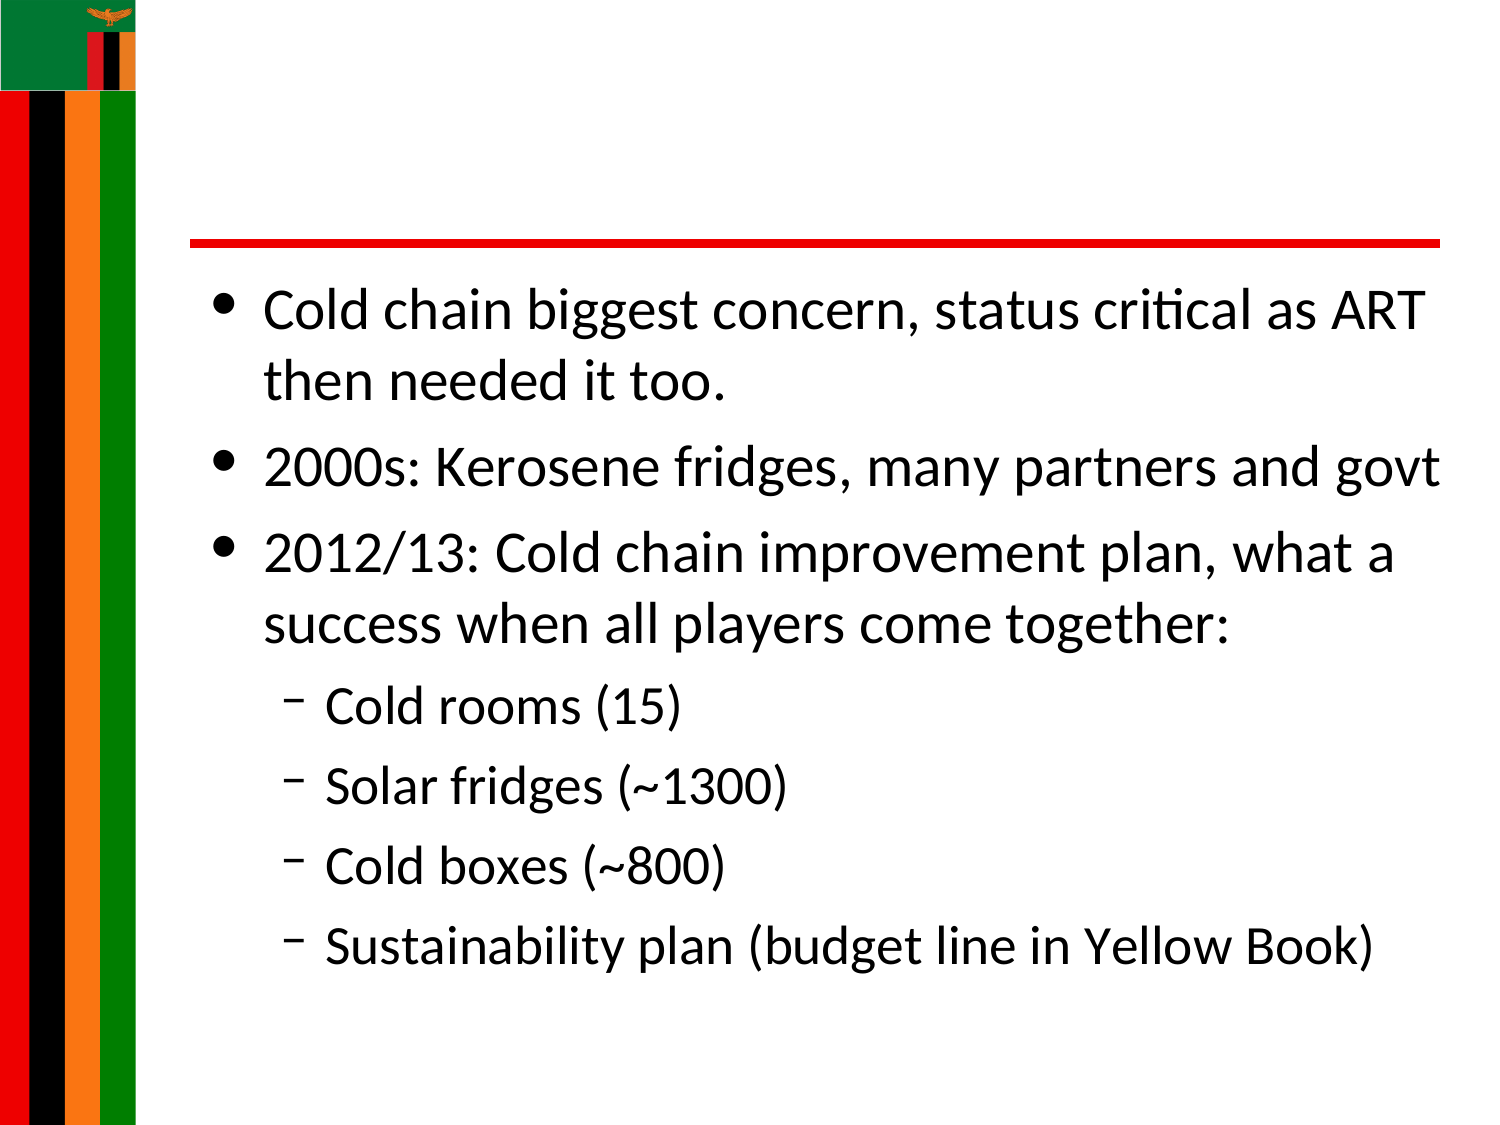

#
Cold chain biggest concern, status critical as ART then needed it too.
2000s: Kerosene fridges, many partners and govt
2012/13: Cold chain improvement plan, what a success when all players come together:
Cold rooms (15)
Solar fridges (~1300)
Cold boxes (~800)
Sustainability plan (budget line in Yellow Book)